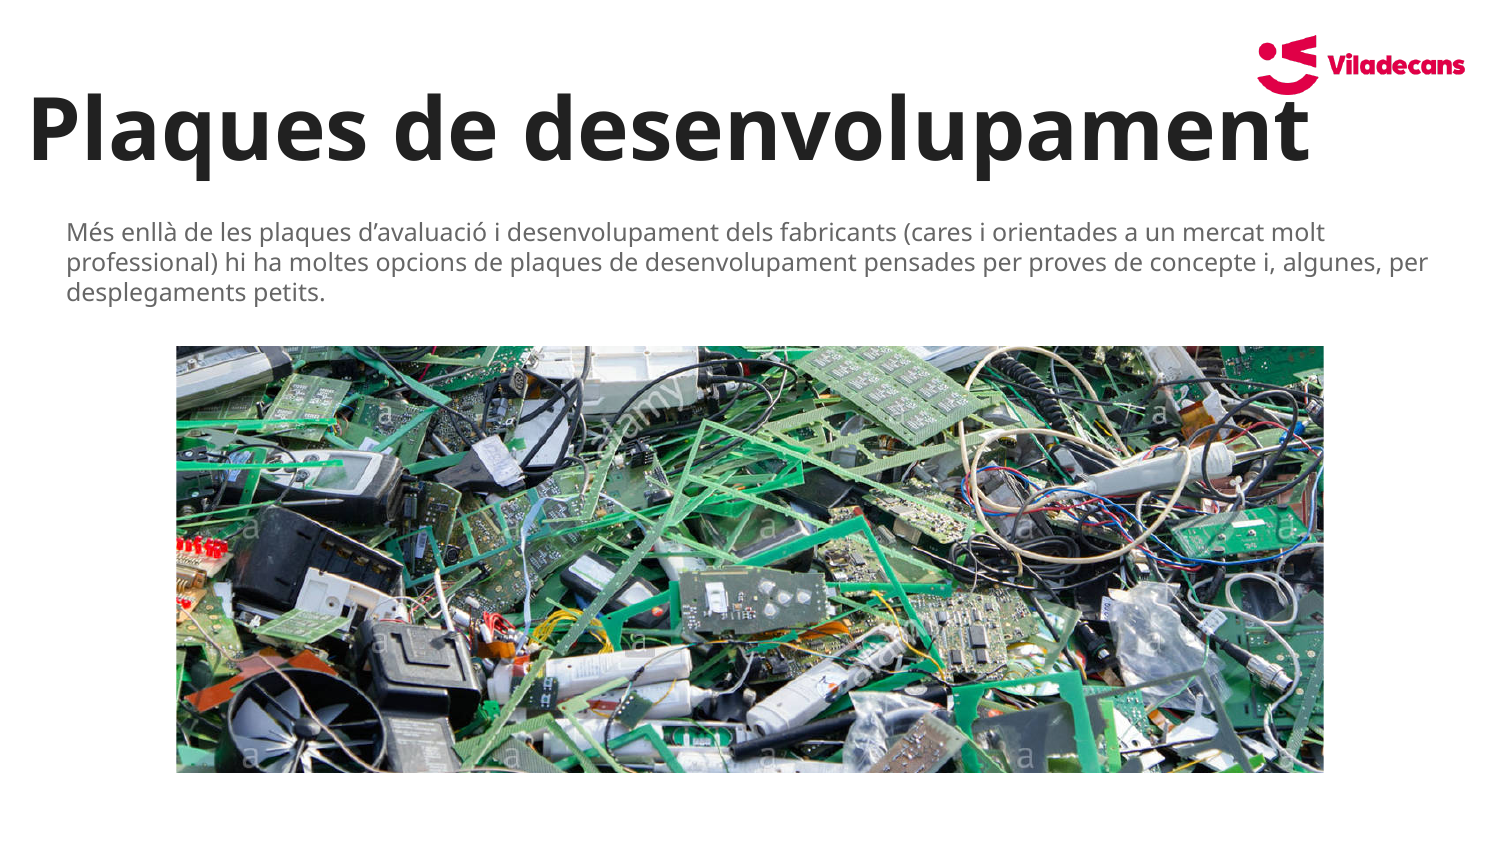

# Plaques de desenvolupament
Més enllà de les plaques d’avaluació i desenvolupament dels fabricants (cares i orientades a un mercat molt professional) hi ha moltes opcions de plaques de desenvolupament pensades per proves de concepte i, algunes, per desplegaments petits.